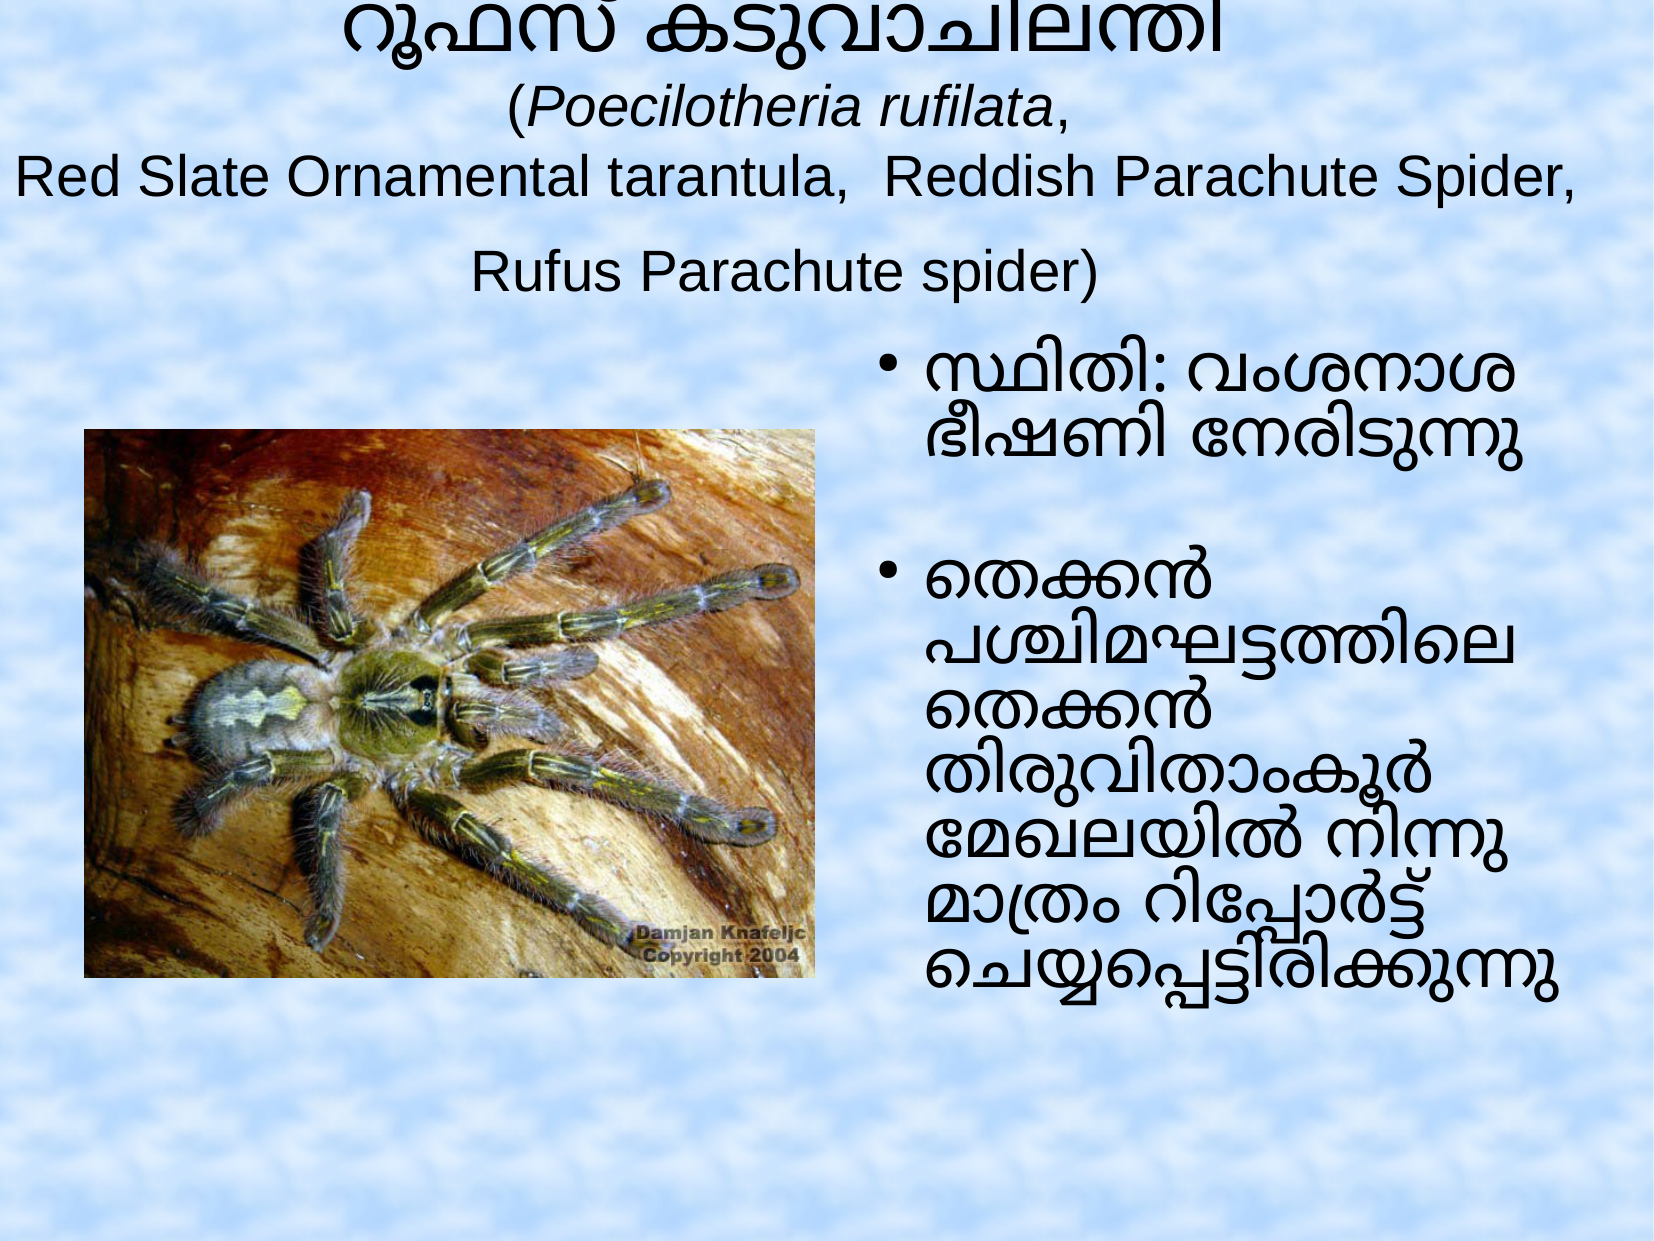

# റൂഫസ് കടുവാചിലന്തി (Poecilotheria rufilata, Red Slate Ornamental tarantula, Reddish Parachute Spider, Rufus Parachute spider)
സ്ഥിതി: വംശനാശ ഭീഷണി നേരിടുന്നു
തെക്കന്‍ പശ്ചിമഘട്ടത്തിലെ തെക്കന്‍ തിരുവിതാംകൂര്‍ മേഖലയില്‍ നിന്നു മാത്രം റിപ്പോര്‍ട്ട് ചെയ്യപ്പെട്ടിരിക്കുന്നു